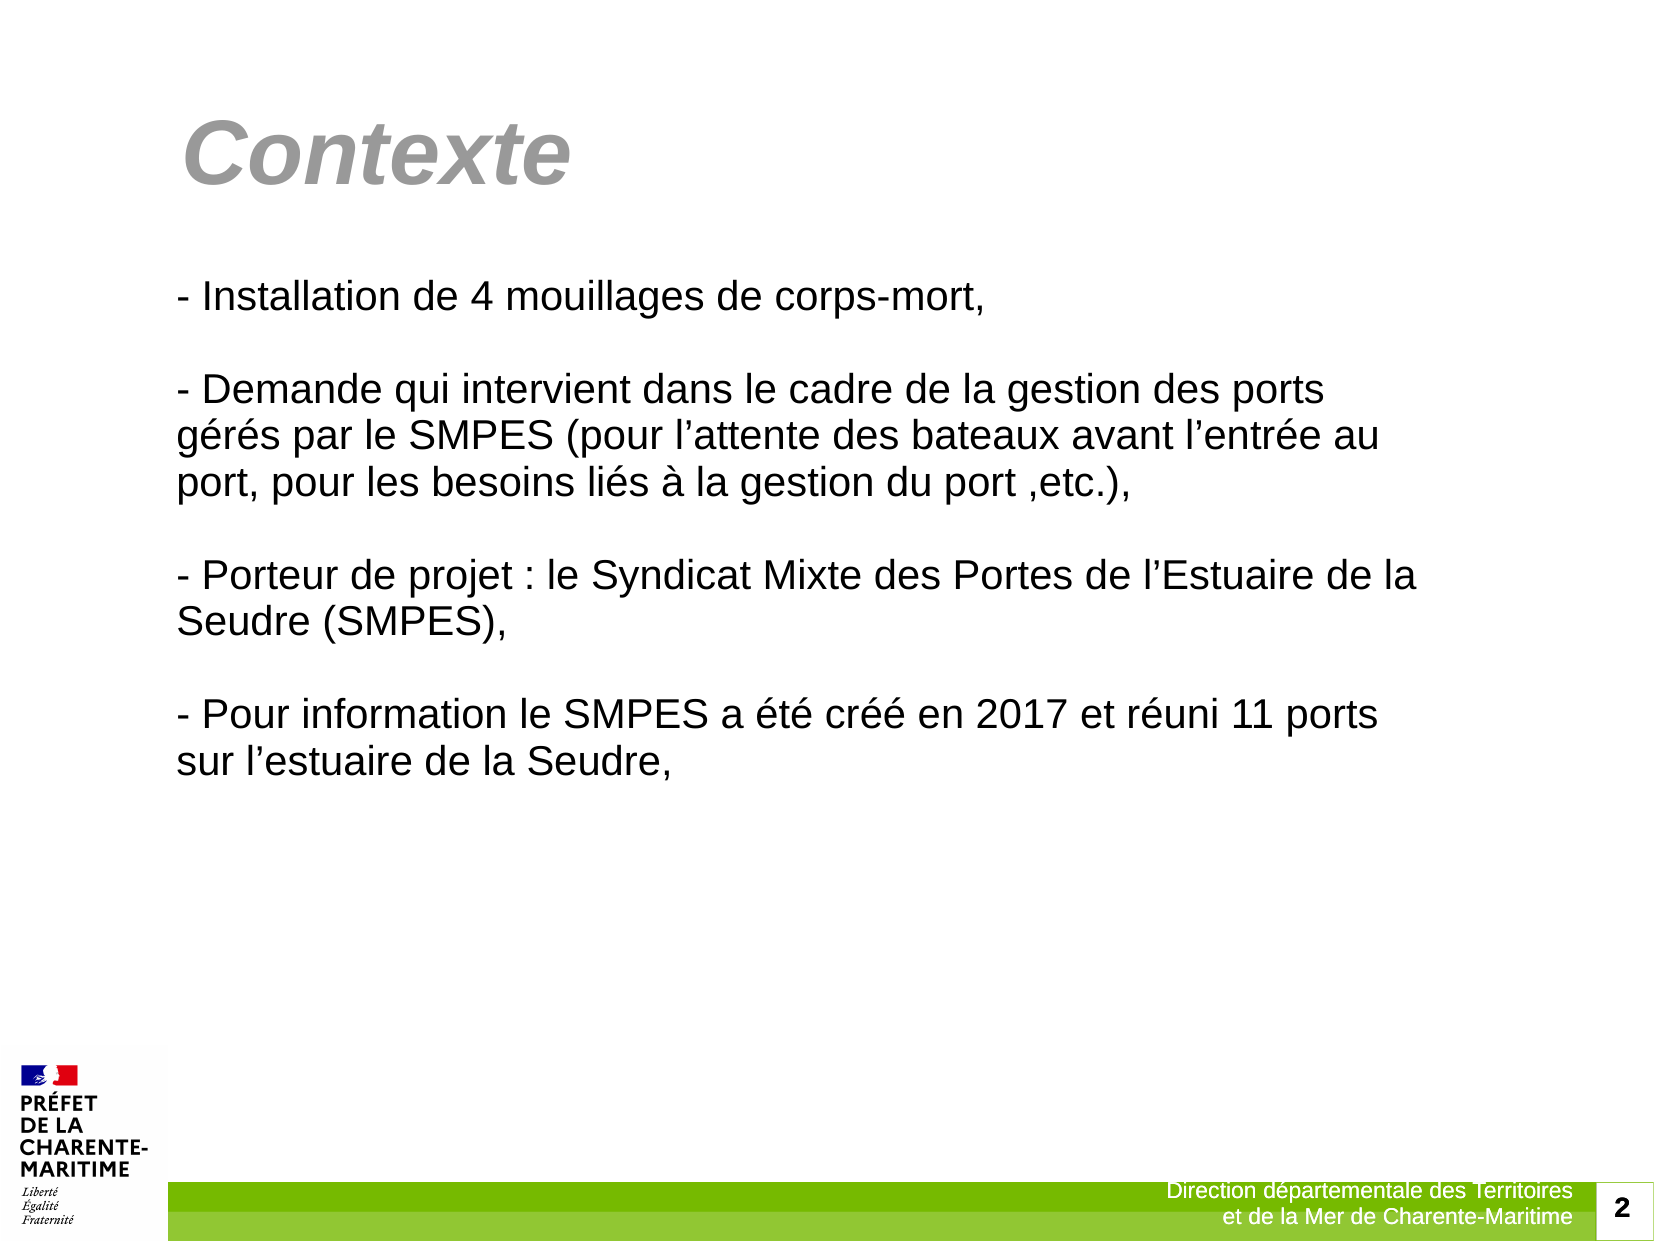

# Contexte
- Installation de 4 mouillages de corps-mort,
- Demande qui intervient dans le cadre de la gestion des ports gérés par le SMPES (pour l’attente des bateaux avant l’entrée au port, pour les besoins liés à la gestion du port ,etc.),
- Porteur de projet : le Syndicat Mixte des Portes de l’Estuaire de la Seudre (SMPES),
- Pour information le SMPES a été créé en 2017 et réuni 11 ports sur l’estuaire de la Seudre,
2
Direction départementale des Territoires
et de la Mer de Charente-Maritime